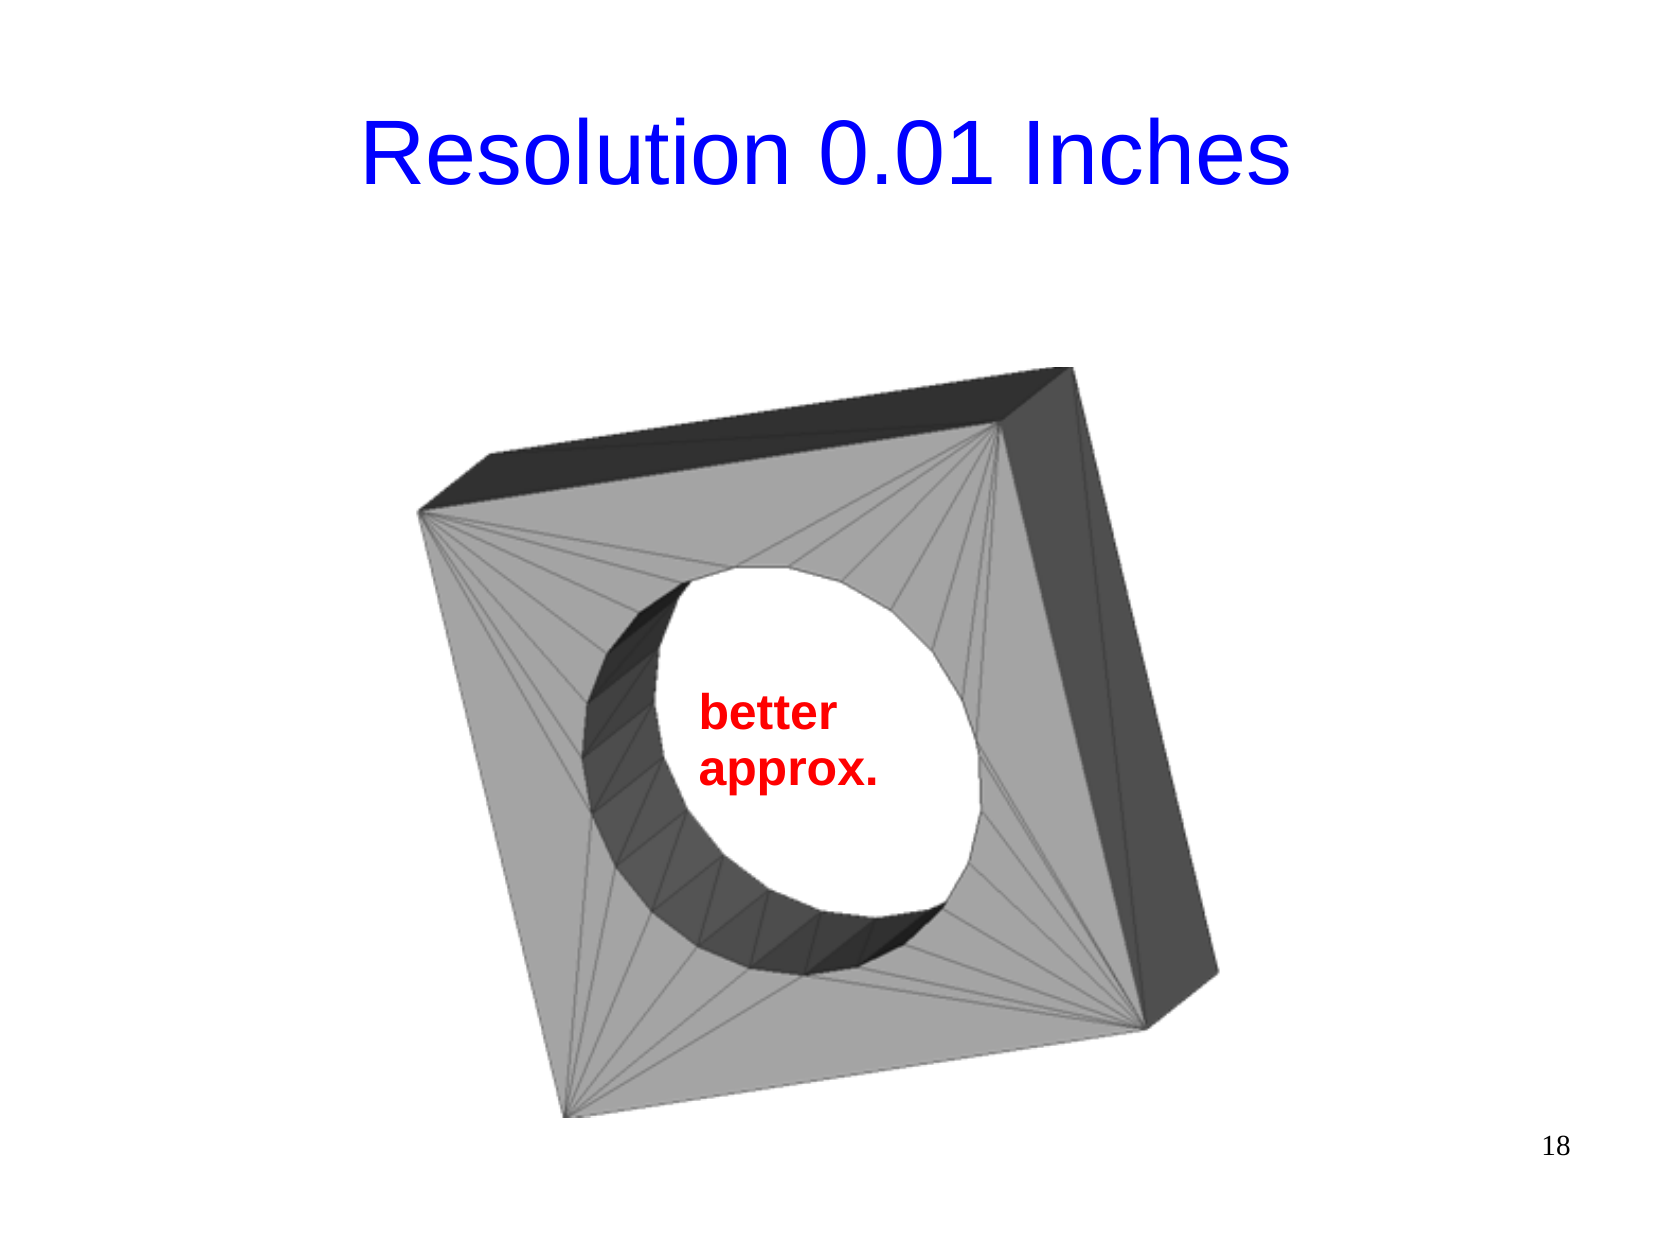

# Resolution 0.01 Inches
better
approx.
18